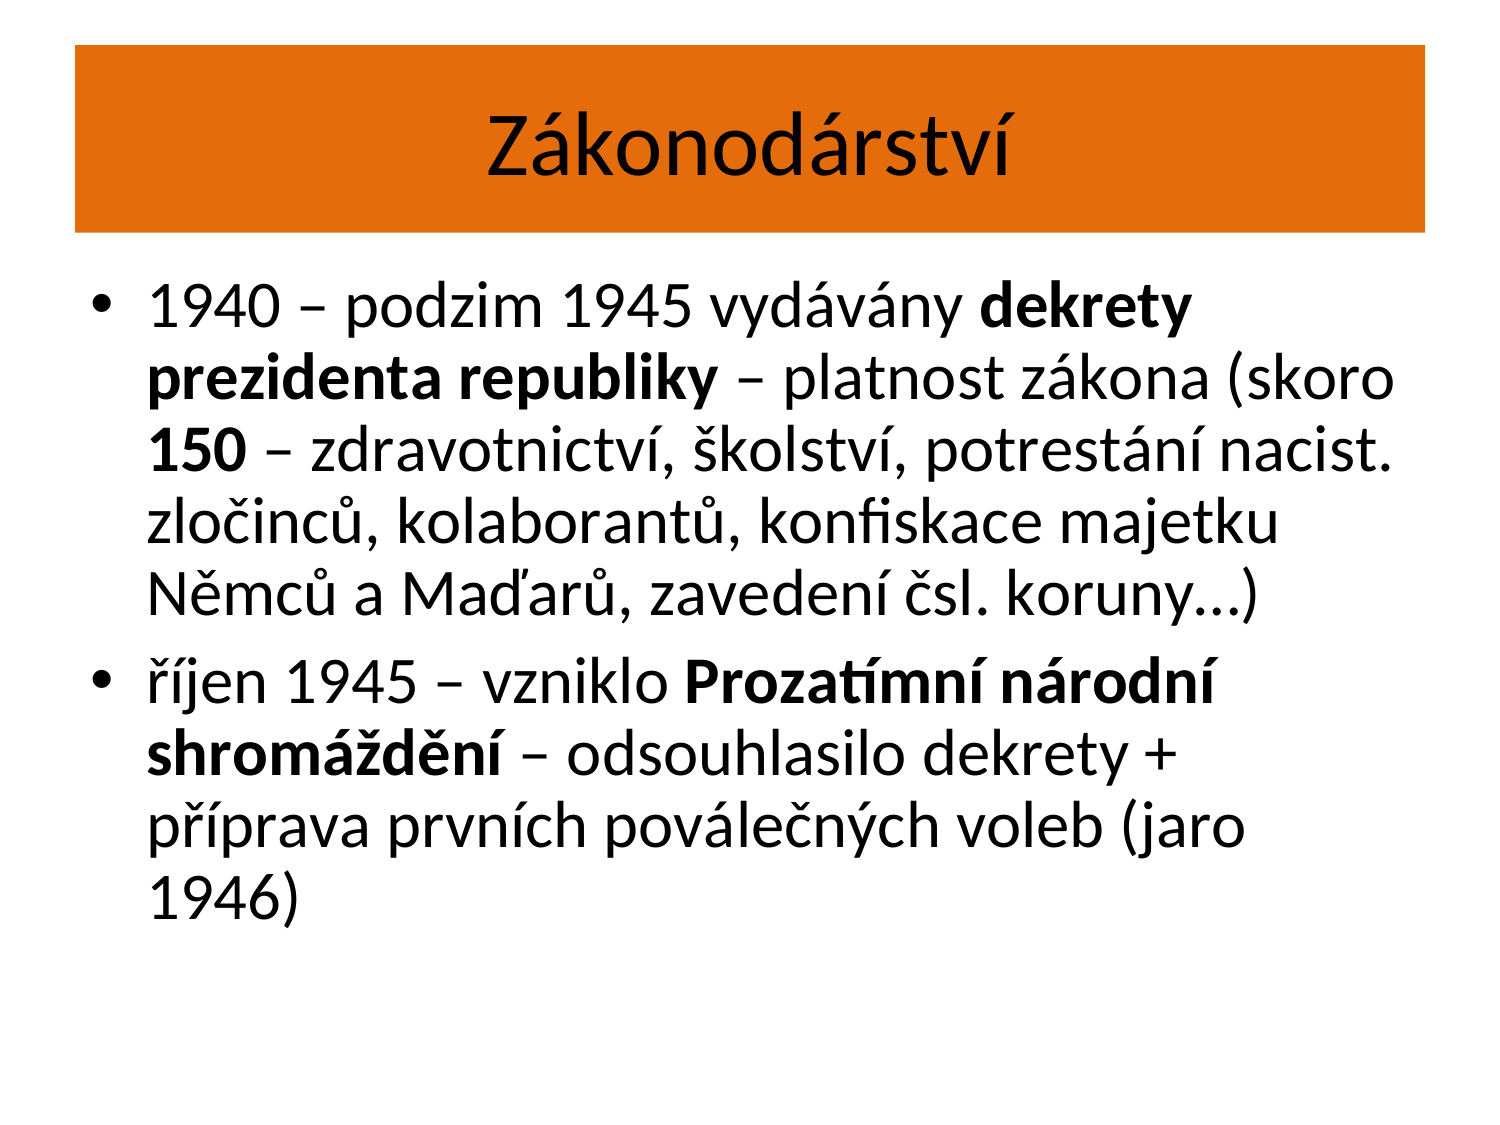

# Zákonodárství
1940 – podzim 1945 vydávány dekrety prezidenta republiky – platnost zákona (skoro 150 – zdravotnictví, školství, potrestání nacist. zločinců, kolaborantů, konfiskace majetku Němců a Maďarů, zavedení čsl. koruny…)
říjen 1945 – vzniklo Prozatímní národní shromáždění – odsouhlasilo dekrety + příprava prvních poválečných voleb (jaro 1946)